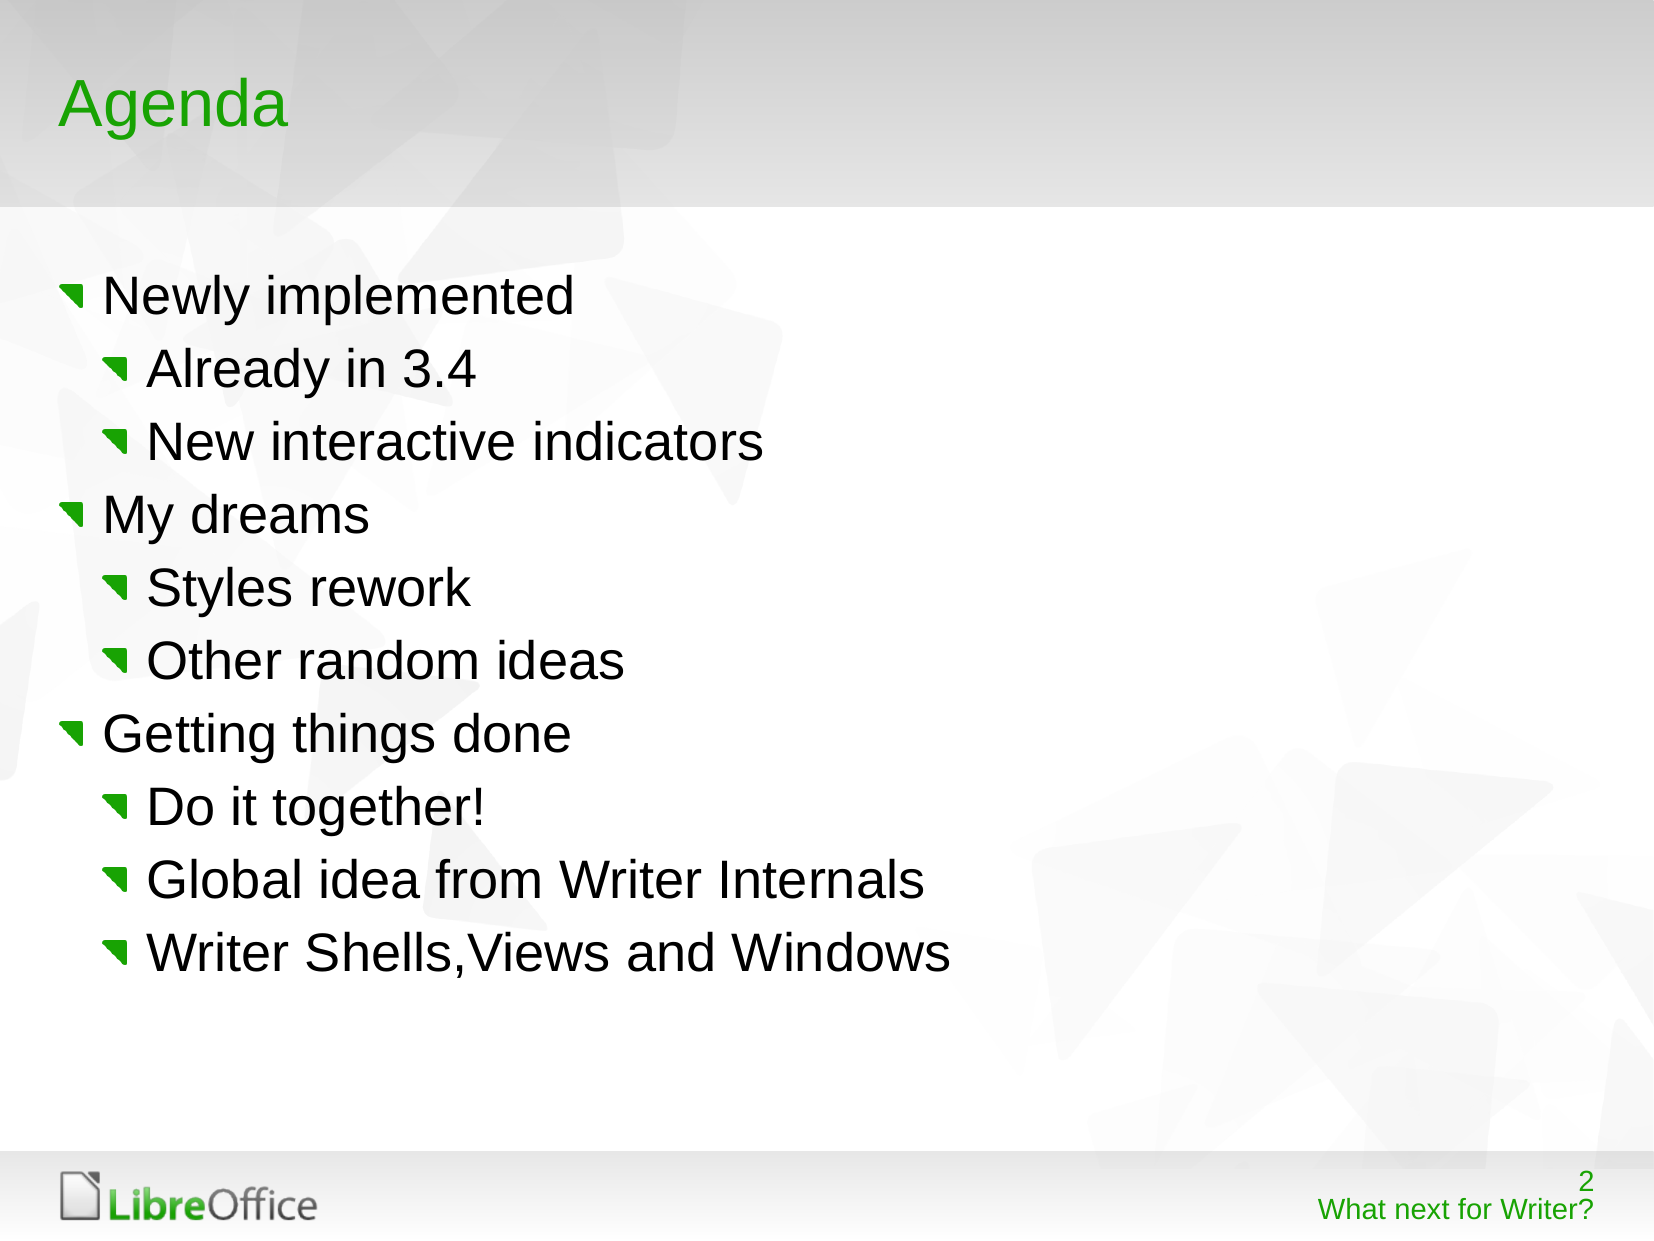

# Agenda
Newly implemented
Already in 3.4
New interactive indicators
My dreams
Styles rework
Other random ideas
Getting things done
Do it together!
Global idea from Writer Internals
Writer Shells,Views and Windows
2
What next for Writer?